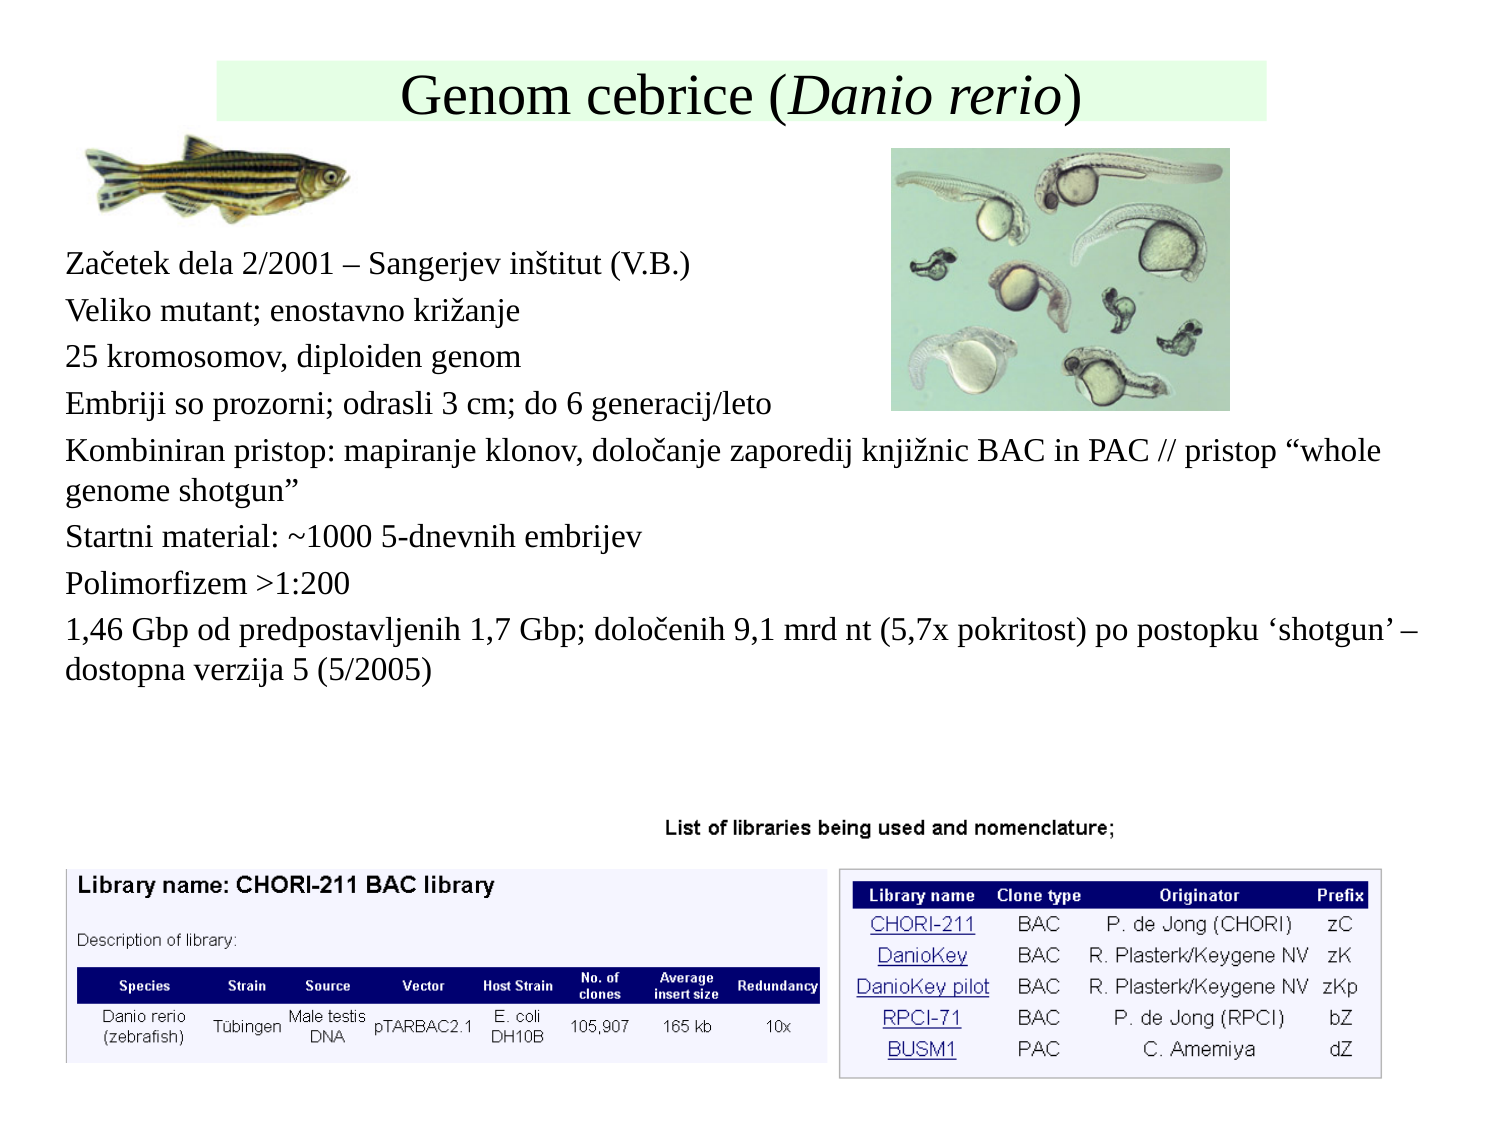

# Genom cebrice (Danio rerio)
Začetek dela 2/2001 – Sangerjev inštitut (V.B.)
Veliko mutant; enostavno križanje
25 kromosomov, diploiden genom
Embriji so prozorni; odrasli 3 cm; do 6 generacij/leto
Kombiniran pristop: mapiranje klonov, določanje zaporedij knjižnic BAC in PAC // pristop “whole genome shotgun”
Startni material: ~1000 5-dnevnih embrijev
Polimorfizem >1:200
1,46 Gbp od predpostavljenih 1,7 Gbp; določenih 9,1 mrd nt (5,7x pokritost) po postopku ‘shotgun’ – dostopna verzija 5 (5/2005)